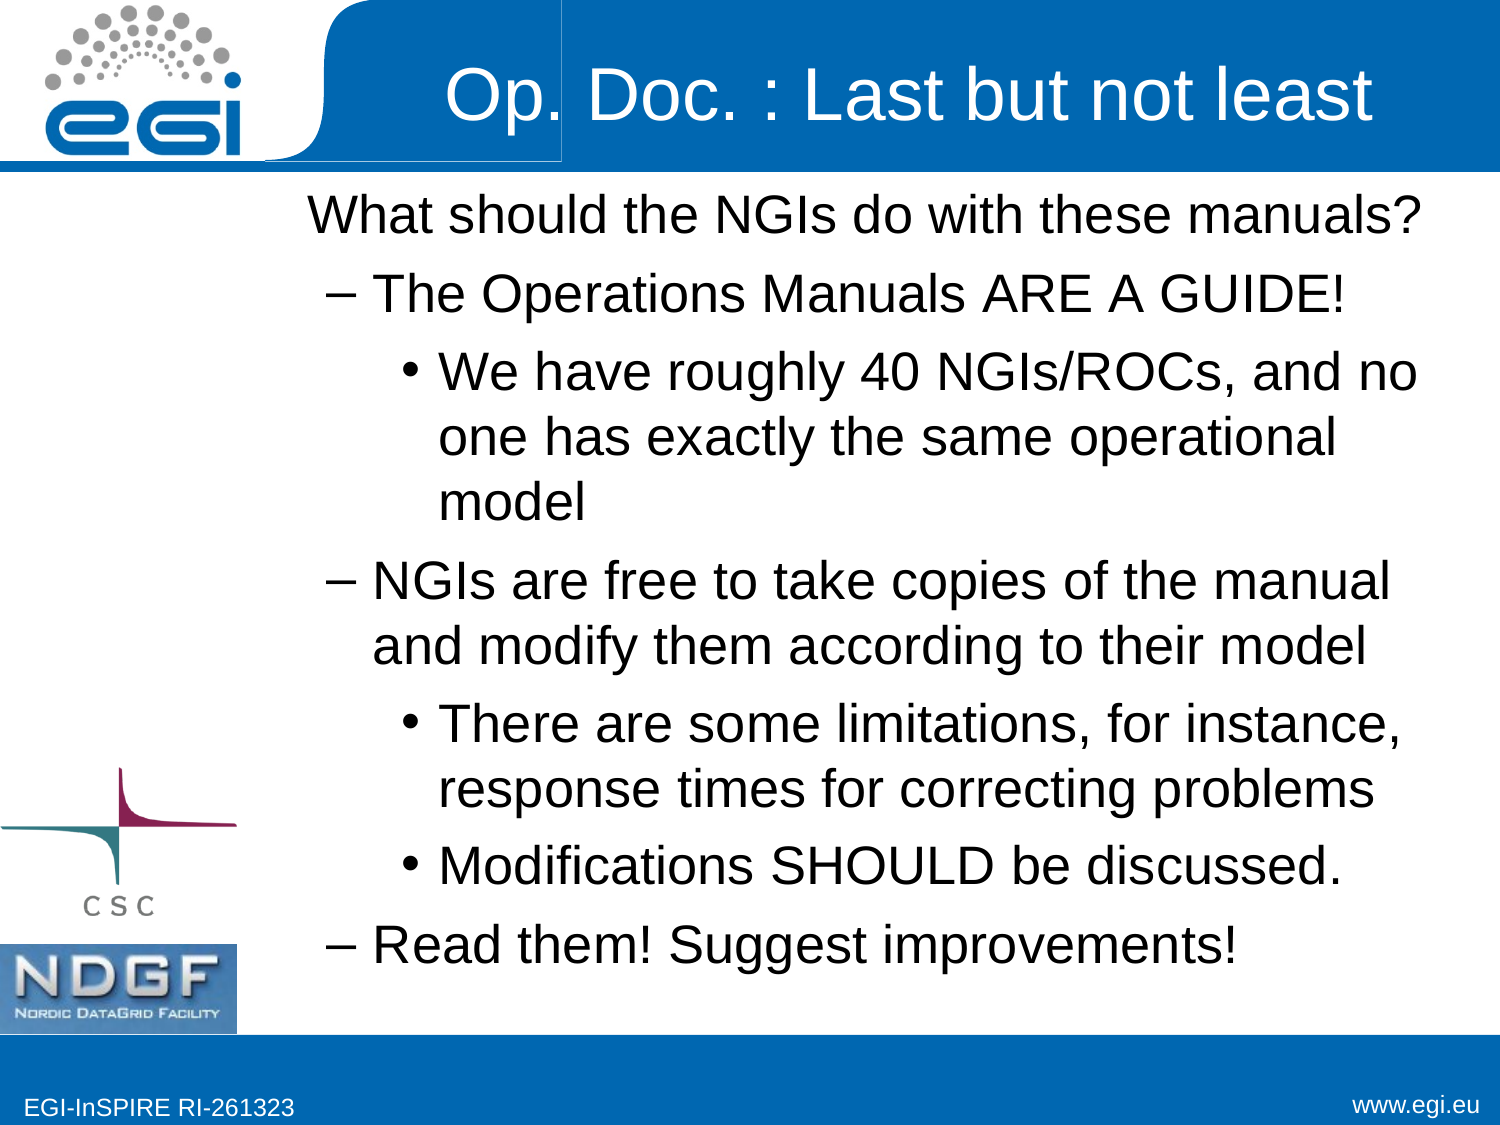

# Op. Doc. : Last but not least
What should the NGIs do with these manuals?
The Operations Manuals ARE A GUIDE!
We have roughly 40 NGIs/ROCs, and no one has exactly the same operational model
NGIs are free to take copies of the manual and modify them according to their model
There are some limitations, for instance, response times for correcting problems
Modifications SHOULD be discussed.
Read them! Suggest improvements!